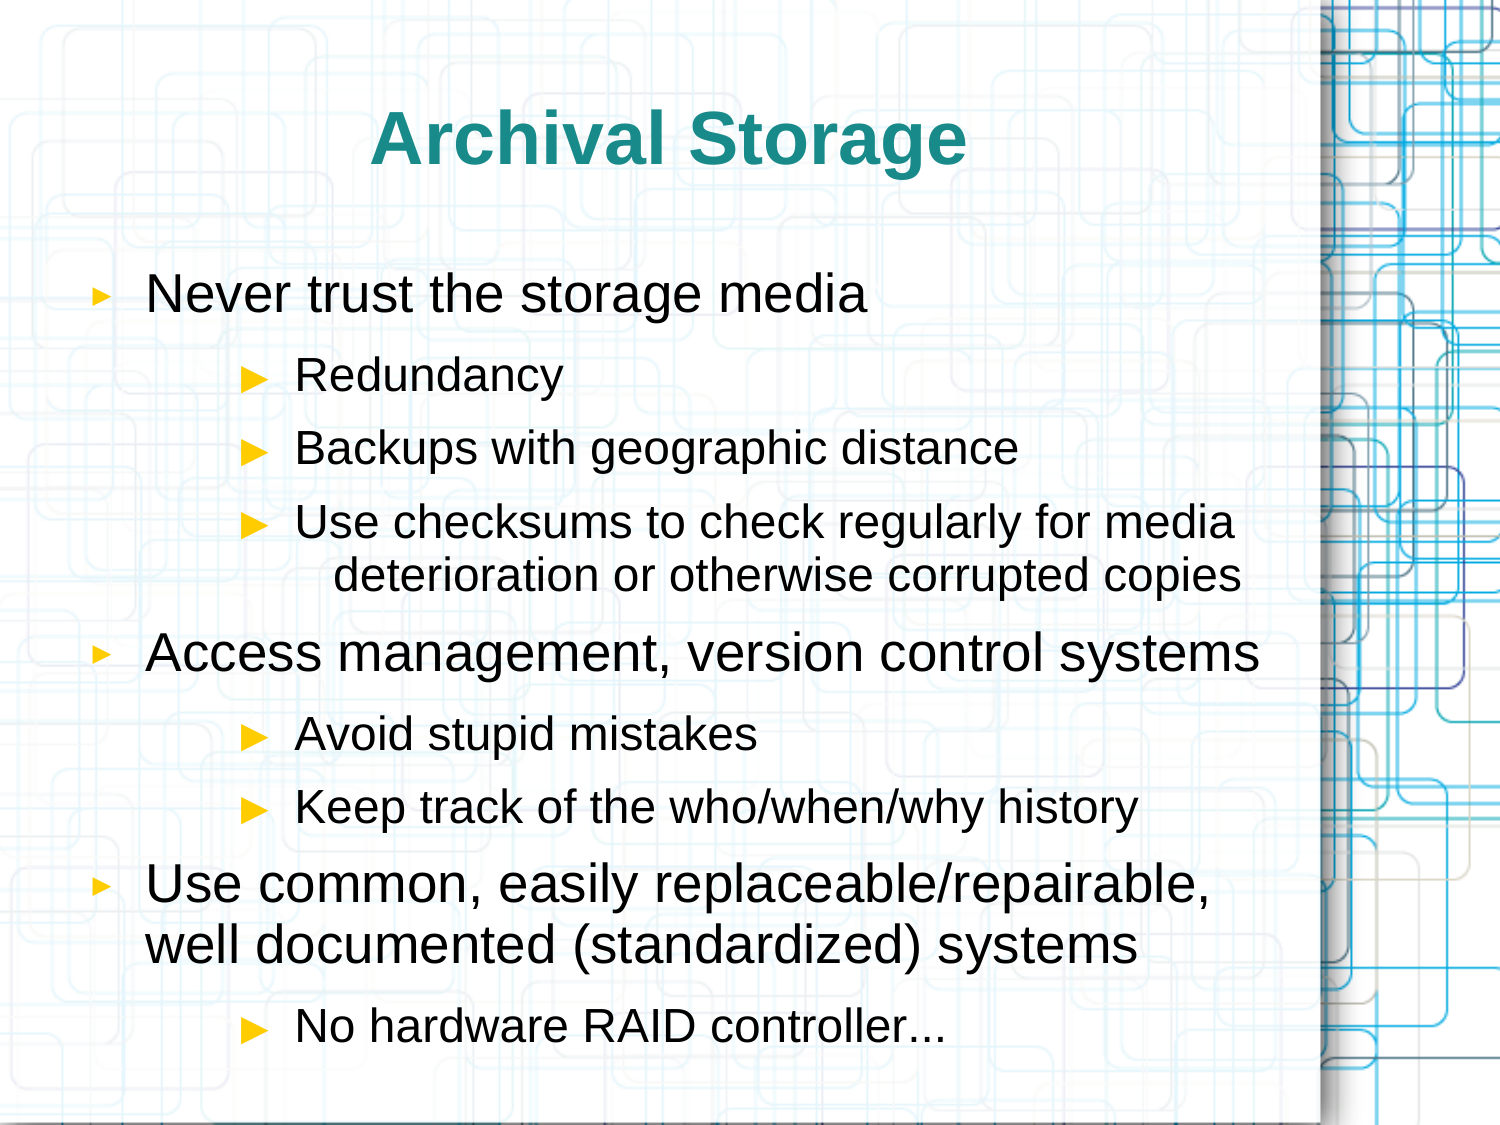

# Archival Storage
Never trust the storage media
Redundancy
Backups with geographic distance
Use checksums to check regularly for media deterioration or otherwise corrupted copies
Access management, version control systems
Avoid stupid mistakes
Keep track of the who/when/why history
Use common, easily replaceable/repairable, well documented (standardized) systems
No hardware RAID controller...